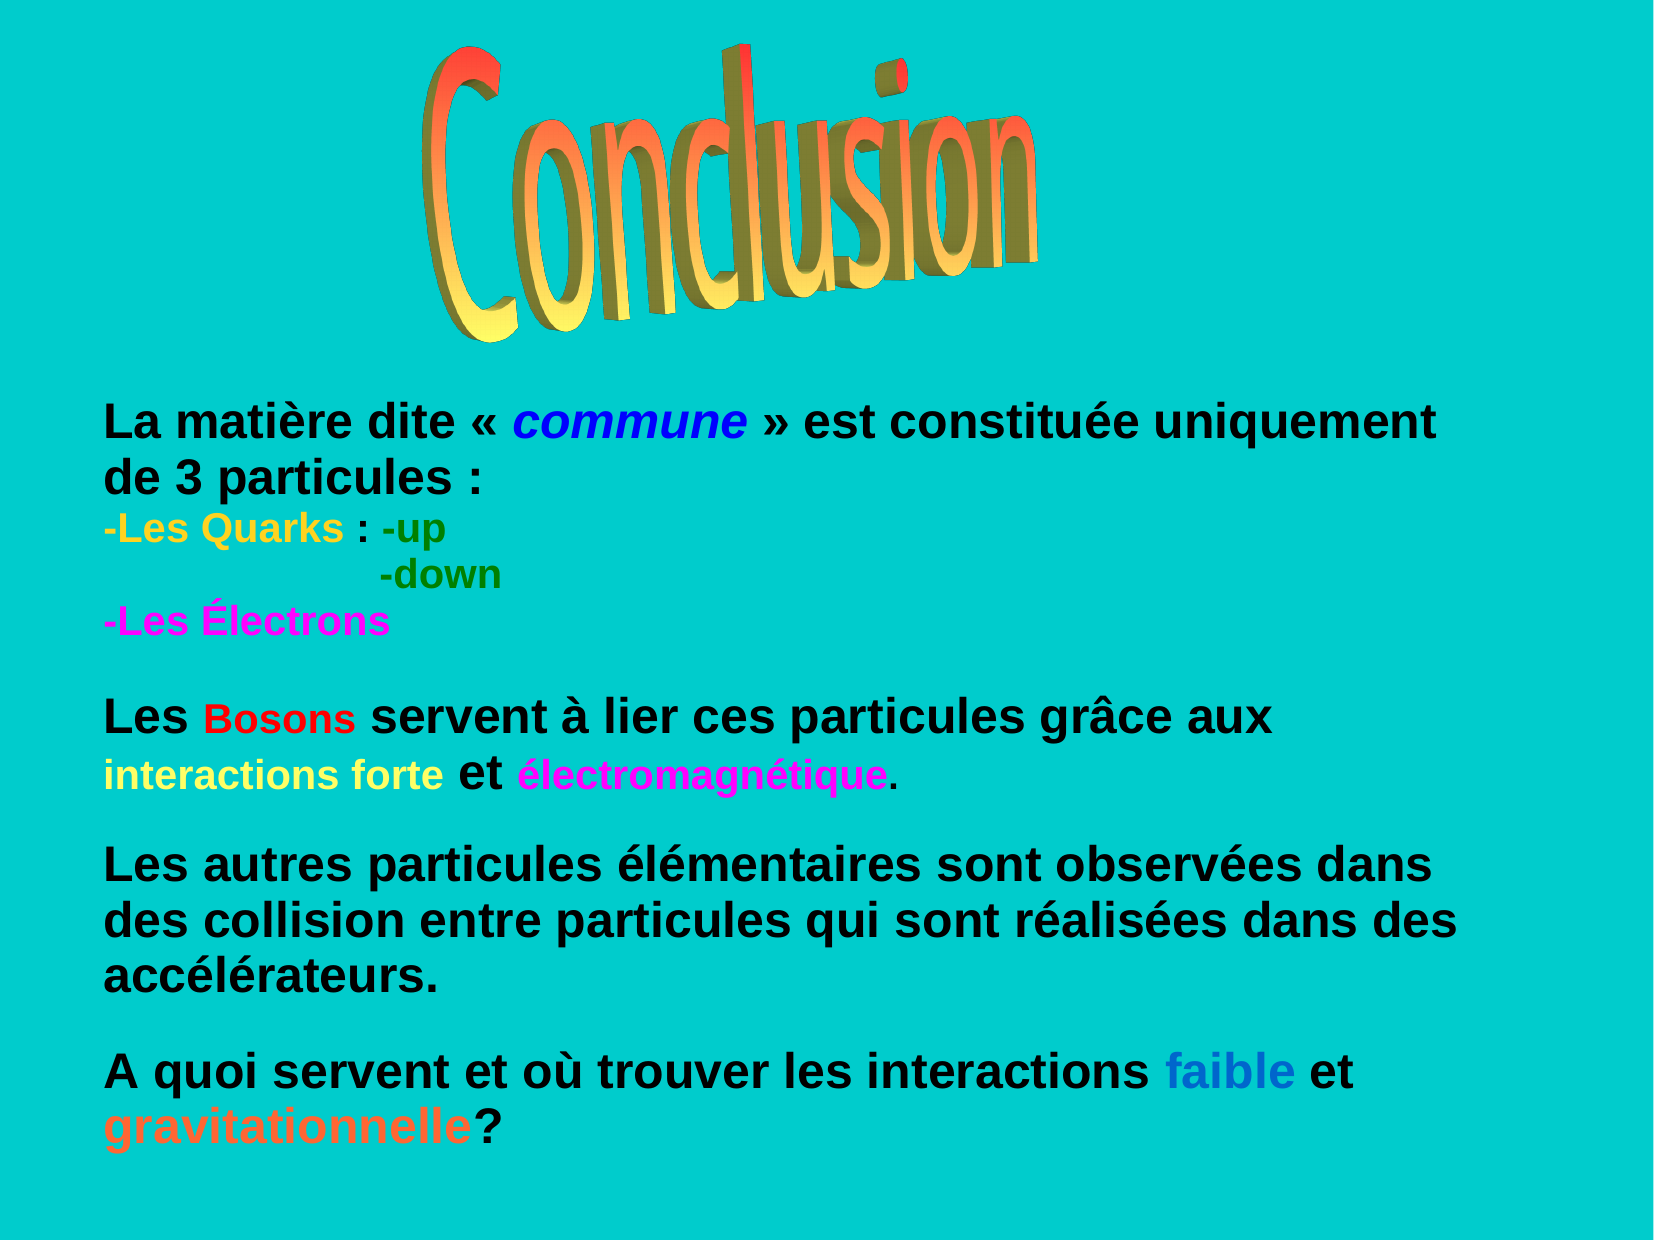

Conclusion
La matière dite « commune » est constituée uniquement de 3 particules :
-Les Quarks : -up
 -down
-Les Électrons
Les Bosons servent à lier ces particules grâce aux interactions forte et électromagnétique.
Les autres particules élémentaires sont observées dans des collision entre particules qui sont réalisées dans des accélérateurs.
A quoi servent et où trouver les interactions faible et gravitationnelle?